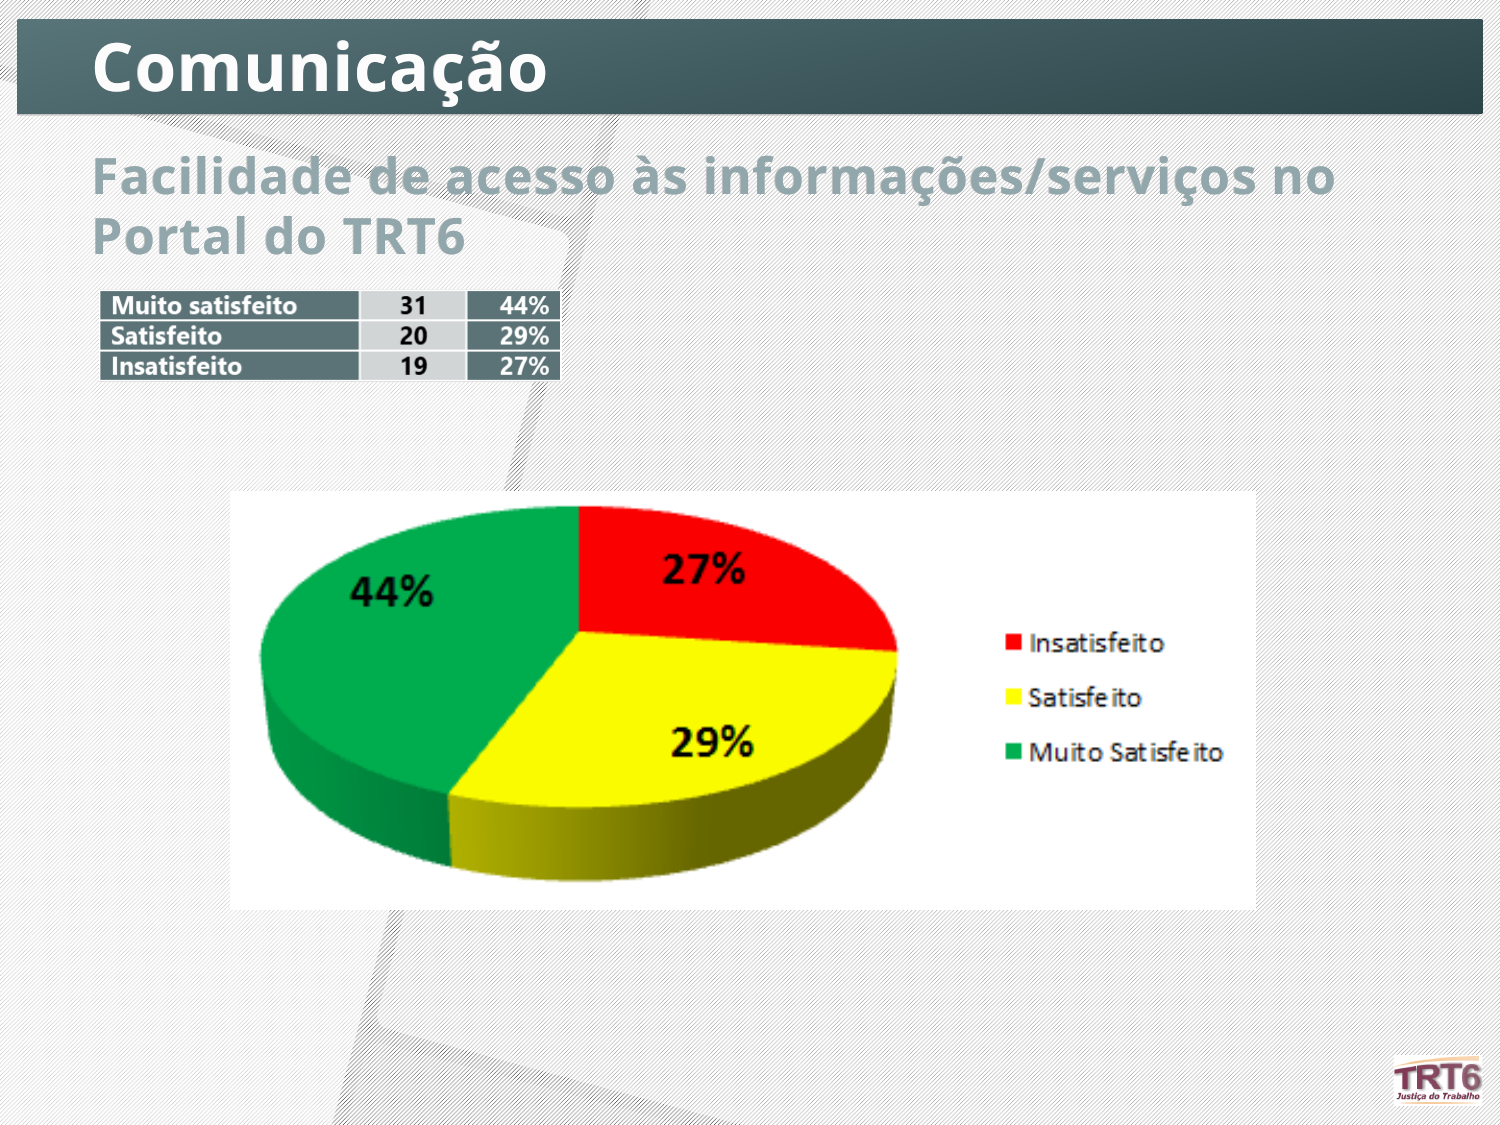

Comunicação
Facilidade de acesso às informações/serviços no
Portal do TRT6